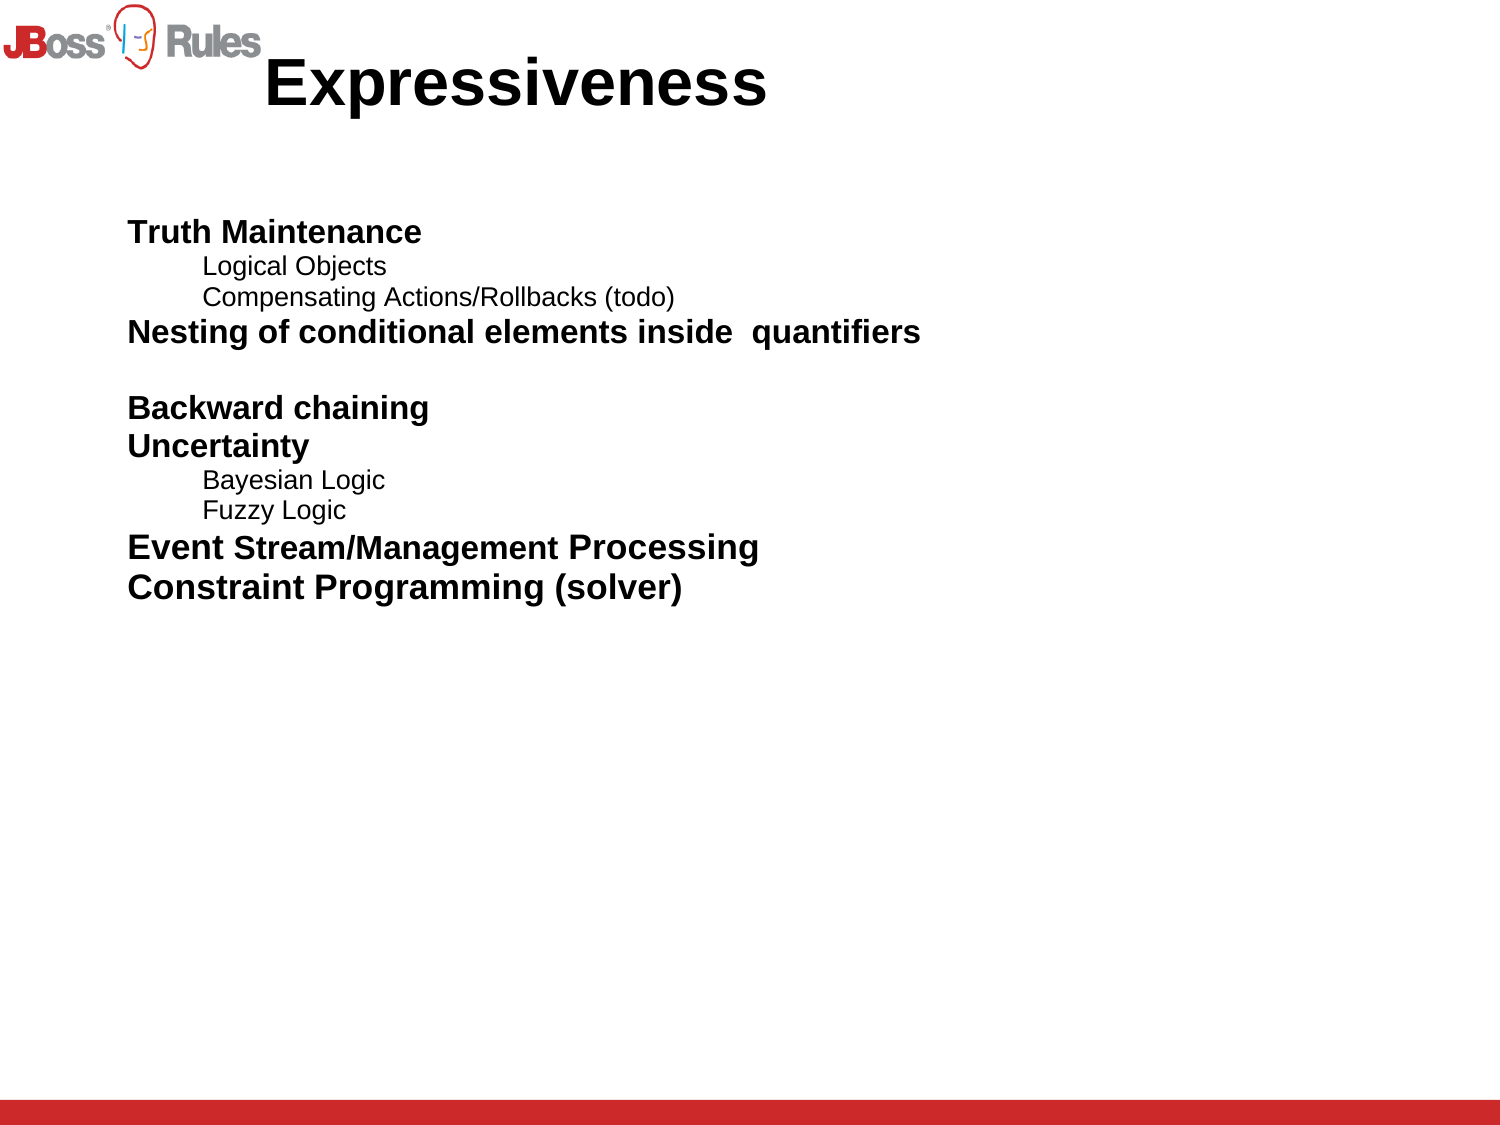

# Expressiveness
Truth Maintenance
Logical Objects
Compensating Actions/Rollbacks (todo)
Nesting of conditional elements inside quantifiers
Backward chaining
Uncertainty
Bayesian Logic
Fuzzy Logic
Event Stream/Management Processing
Constraint Programming (solver)